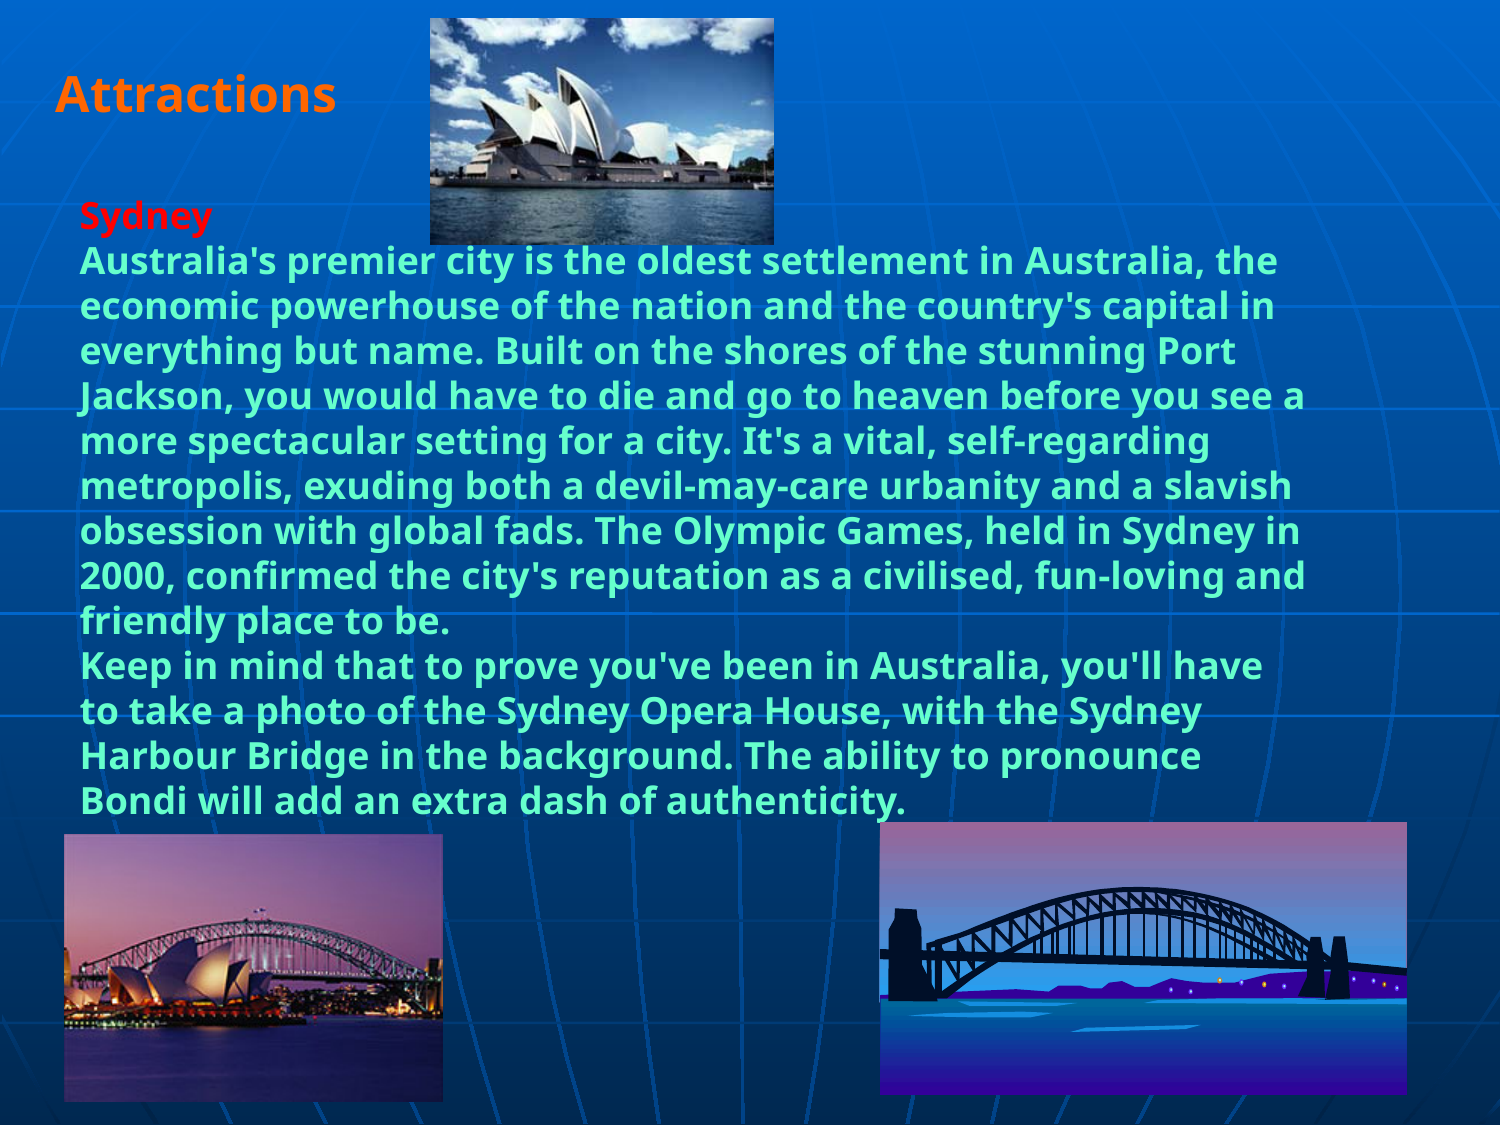

Attractions
Sydney
Australia's premier city is the oldest settlement in Australia, the economic powerhouse of the nation and the country's capital in everything but name. Built on the shores of the stunning Port Jackson, you would have to die and go to heaven before you see a more spectacular setting for a city. It's a vital, self-regarding metropolis, exuding both a devil-may-care urbanity and a slavish obsession with global fads. The Olympic Games, held in Sydney in 2000, confirmed the city's reputation as a civilised, fun-loving and friendly place to be.
Keep in mind that to prove you've been in Australia, you'll have to take a photo of the Sydney Opera House, with the Sydney Harbour Bridge in the background. The ability to pronounce Bondi will add an extra dash of authenticity.